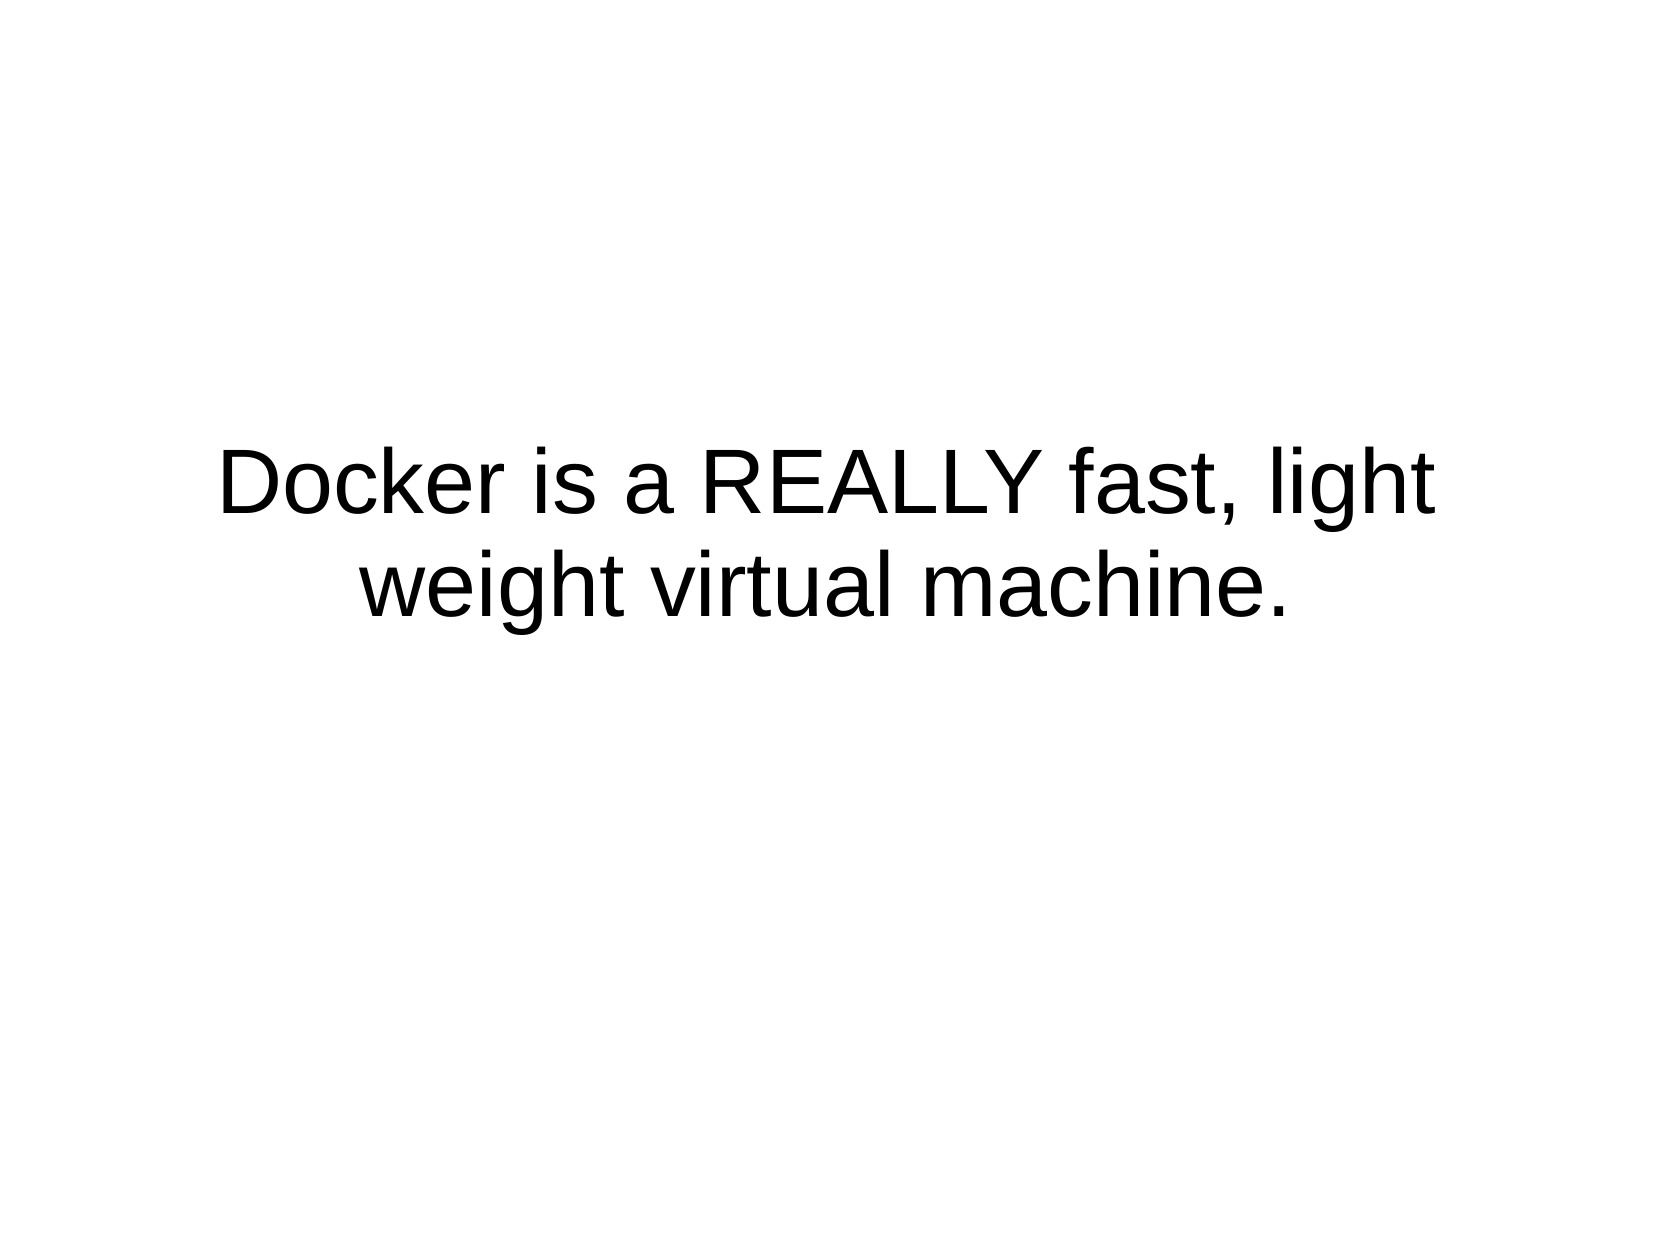

# Docker is a REALLY fast, light weight virtual machine.